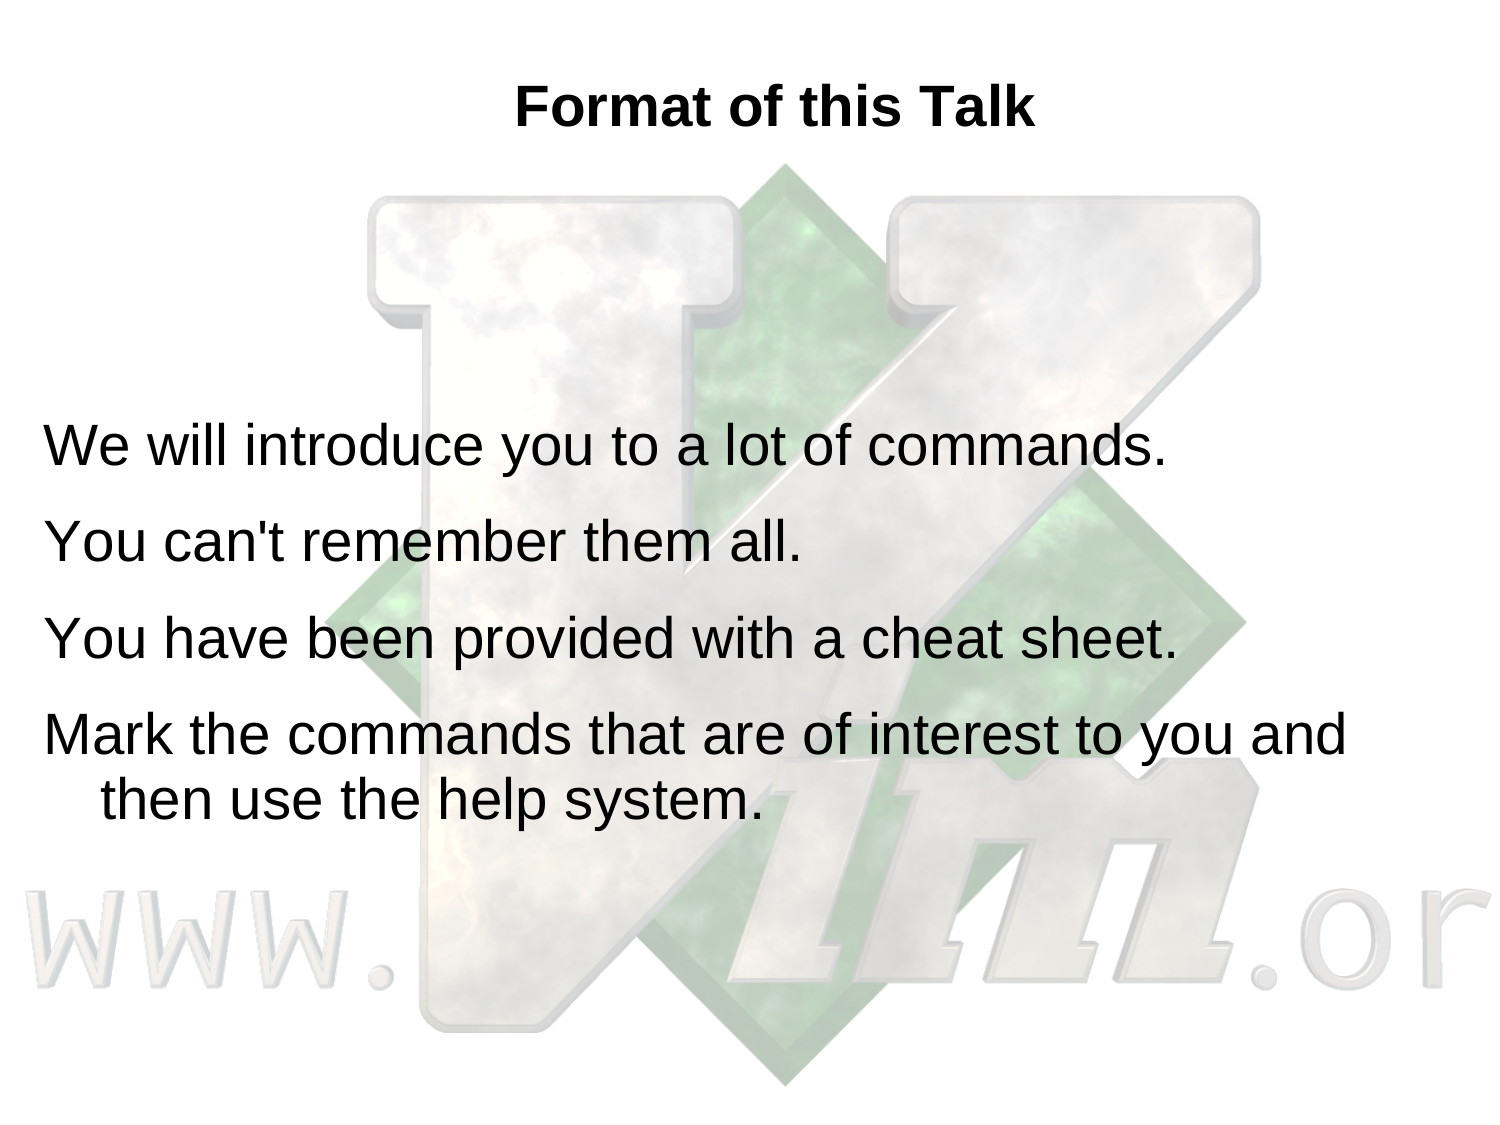

# Format of this Talk
We will introduce you to a lot of commands.
You can't remember them all.
You have been provided with a cheat sheet.
Mark the commands that are of interest to you and then use the help system.